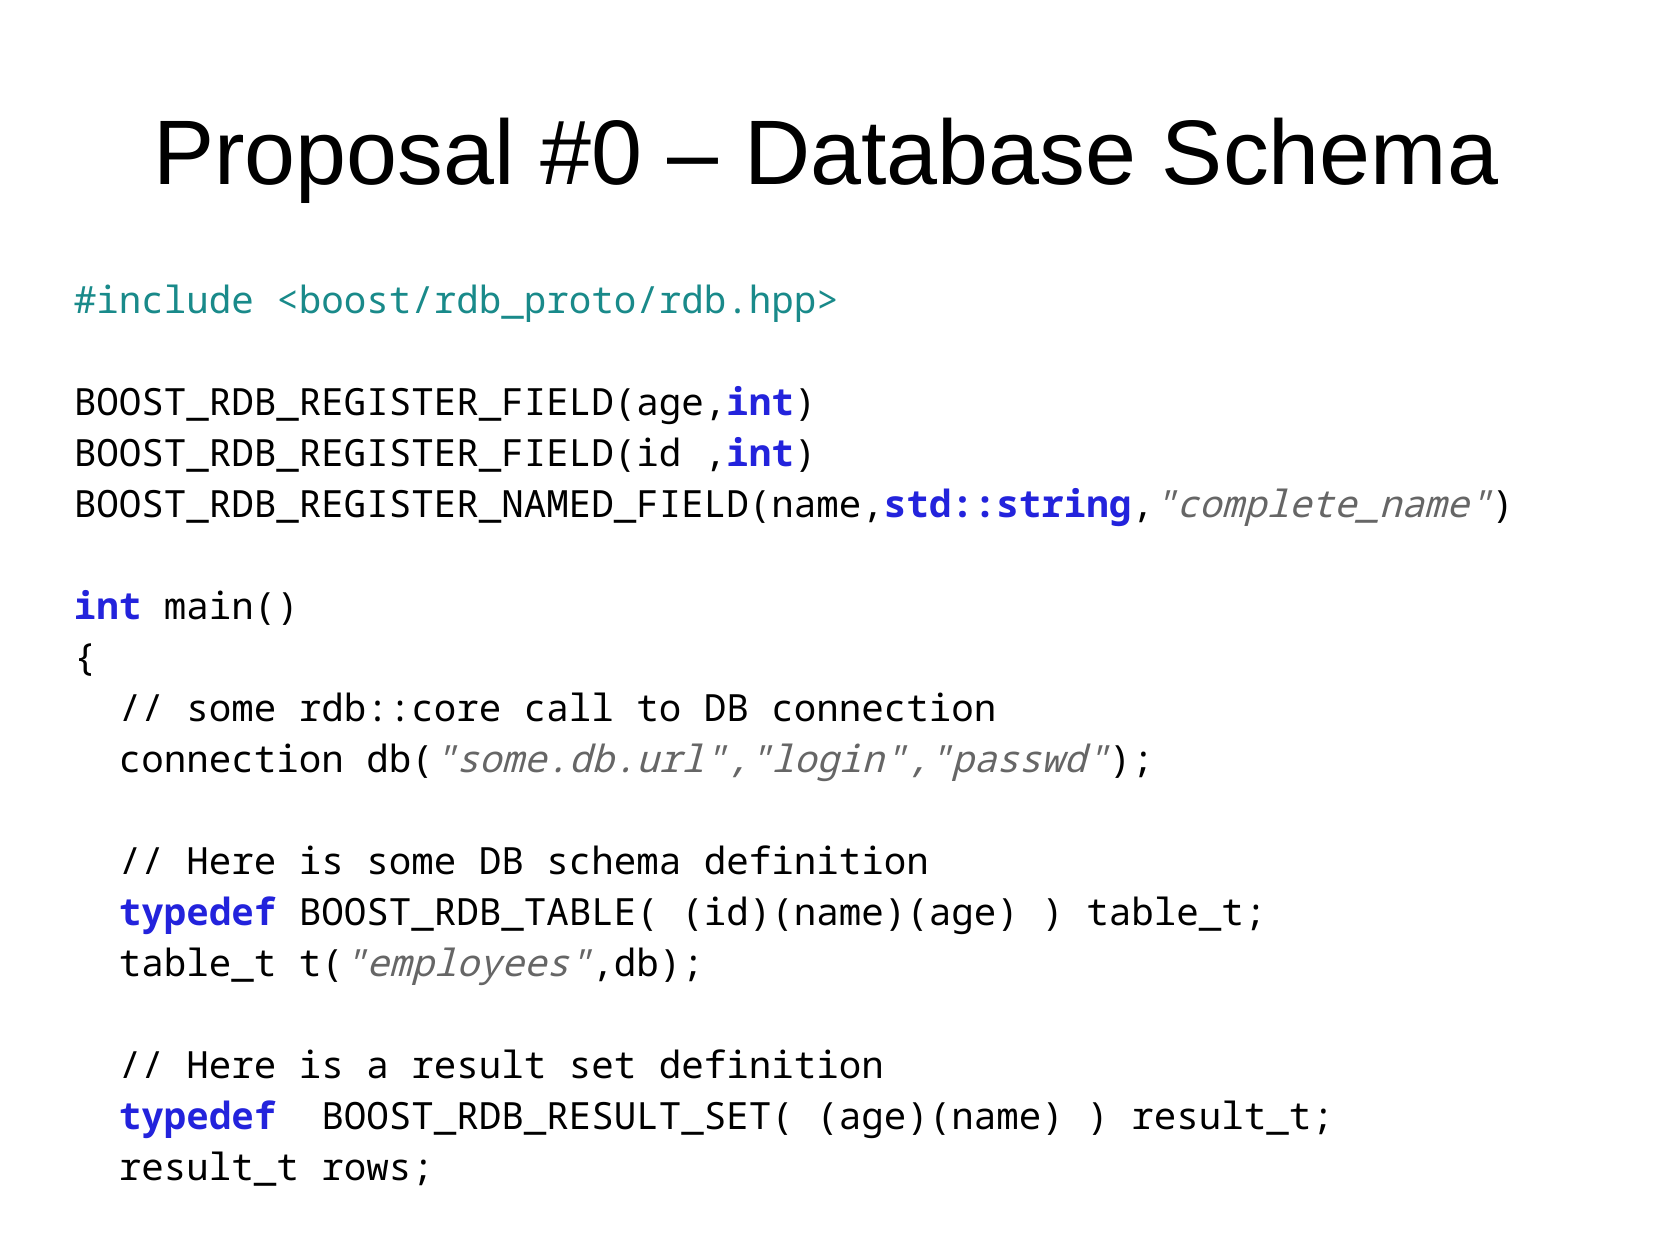

# Proposal #0 – Database Schema
#include <boost/rdb_proto/rdb.hpp>
BOOST_RDB_REGISTER_FIELD(age,int)
BOOST_RDB_REGISTER_FIELD(id ,int)
BOOST_RDB_REGISTER_NAMED_FIELD(name,std::string,"complete_name")
int main()
{
 // some rdb::core call to DB connection
 connection db("some.db.url","login","passwd");
 // Here is some DB schema definition
 typedef BOOST_RDB_TABLE( (id)(name)(age) ) table_t;
 table_t t("employees",db);
 // Here is a result set definition
 typedef BOOST_RDB_RESULT_SET( (age)(name) ) result_t;
 result_t rows;
 // .... More to come later
}